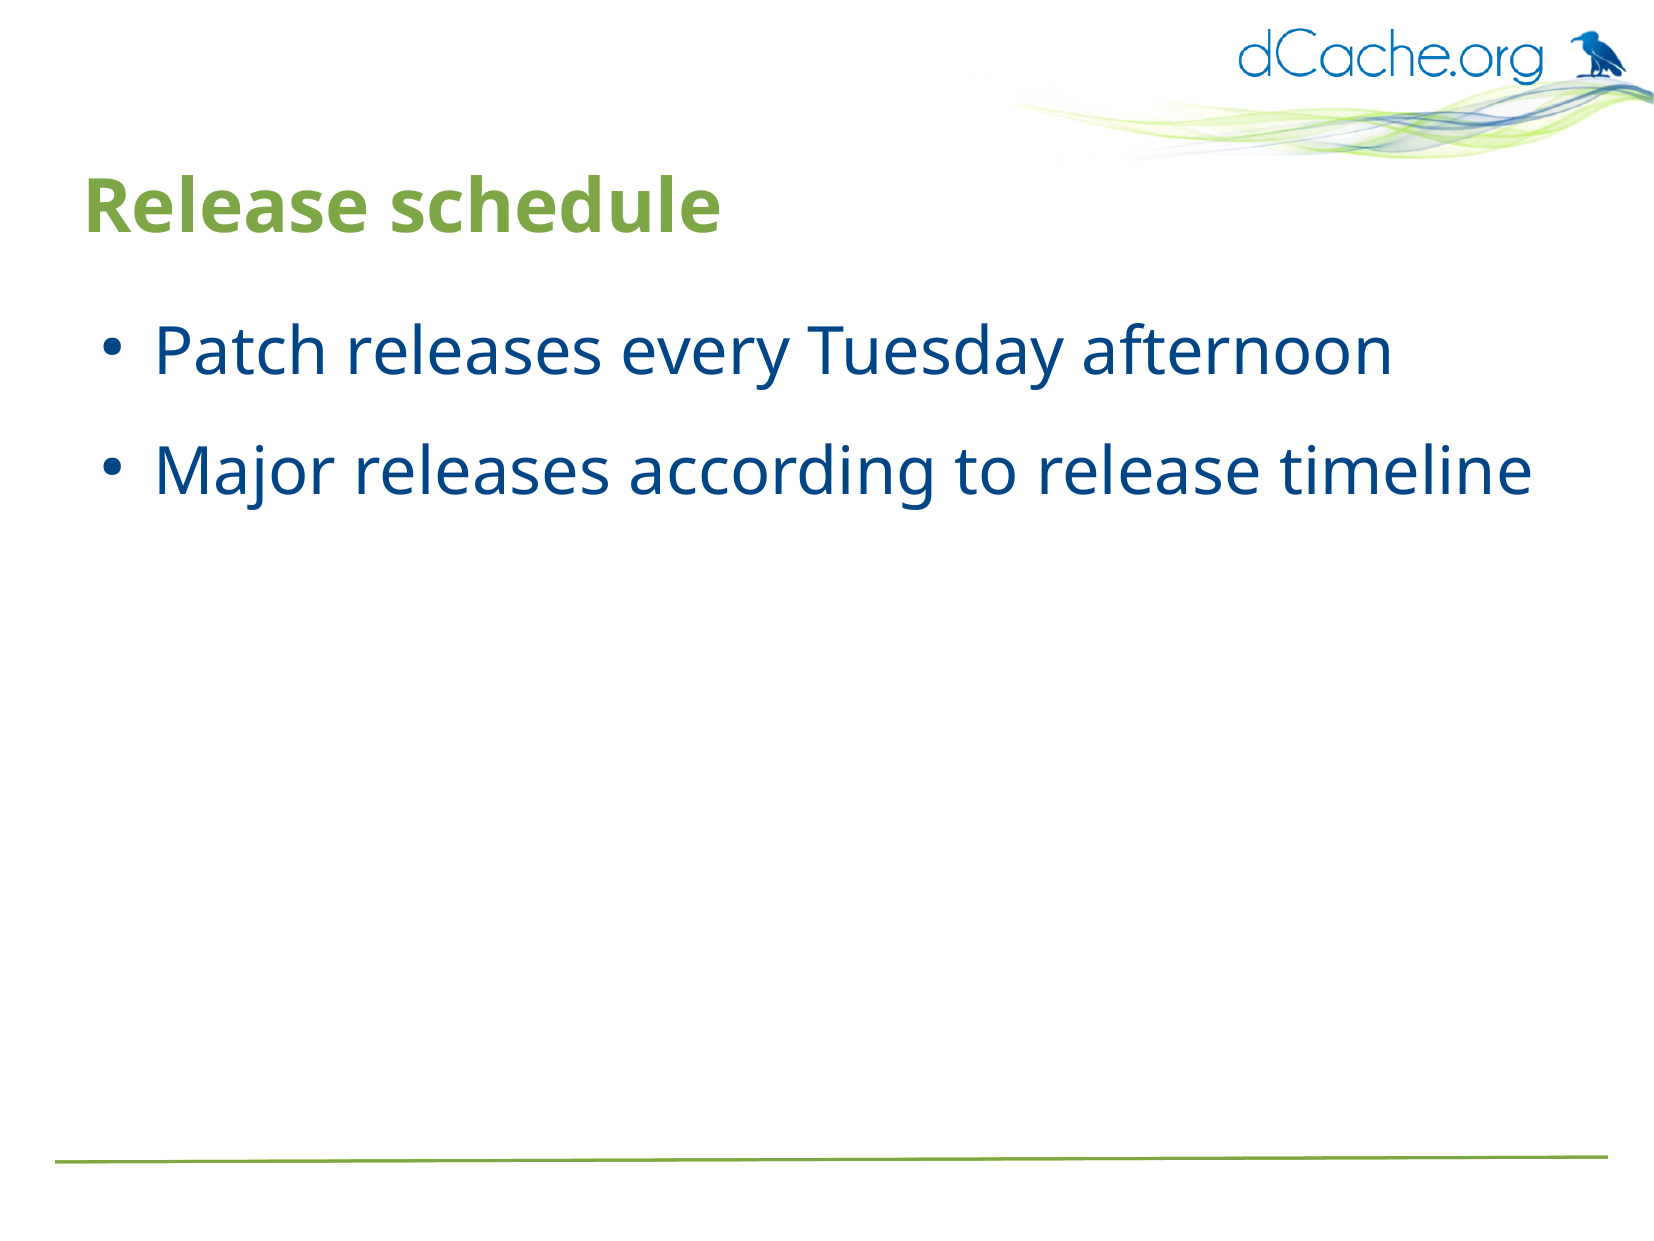

# Release schedule
Patch releases every Tuesday afternoon
Major releases according to release timeline